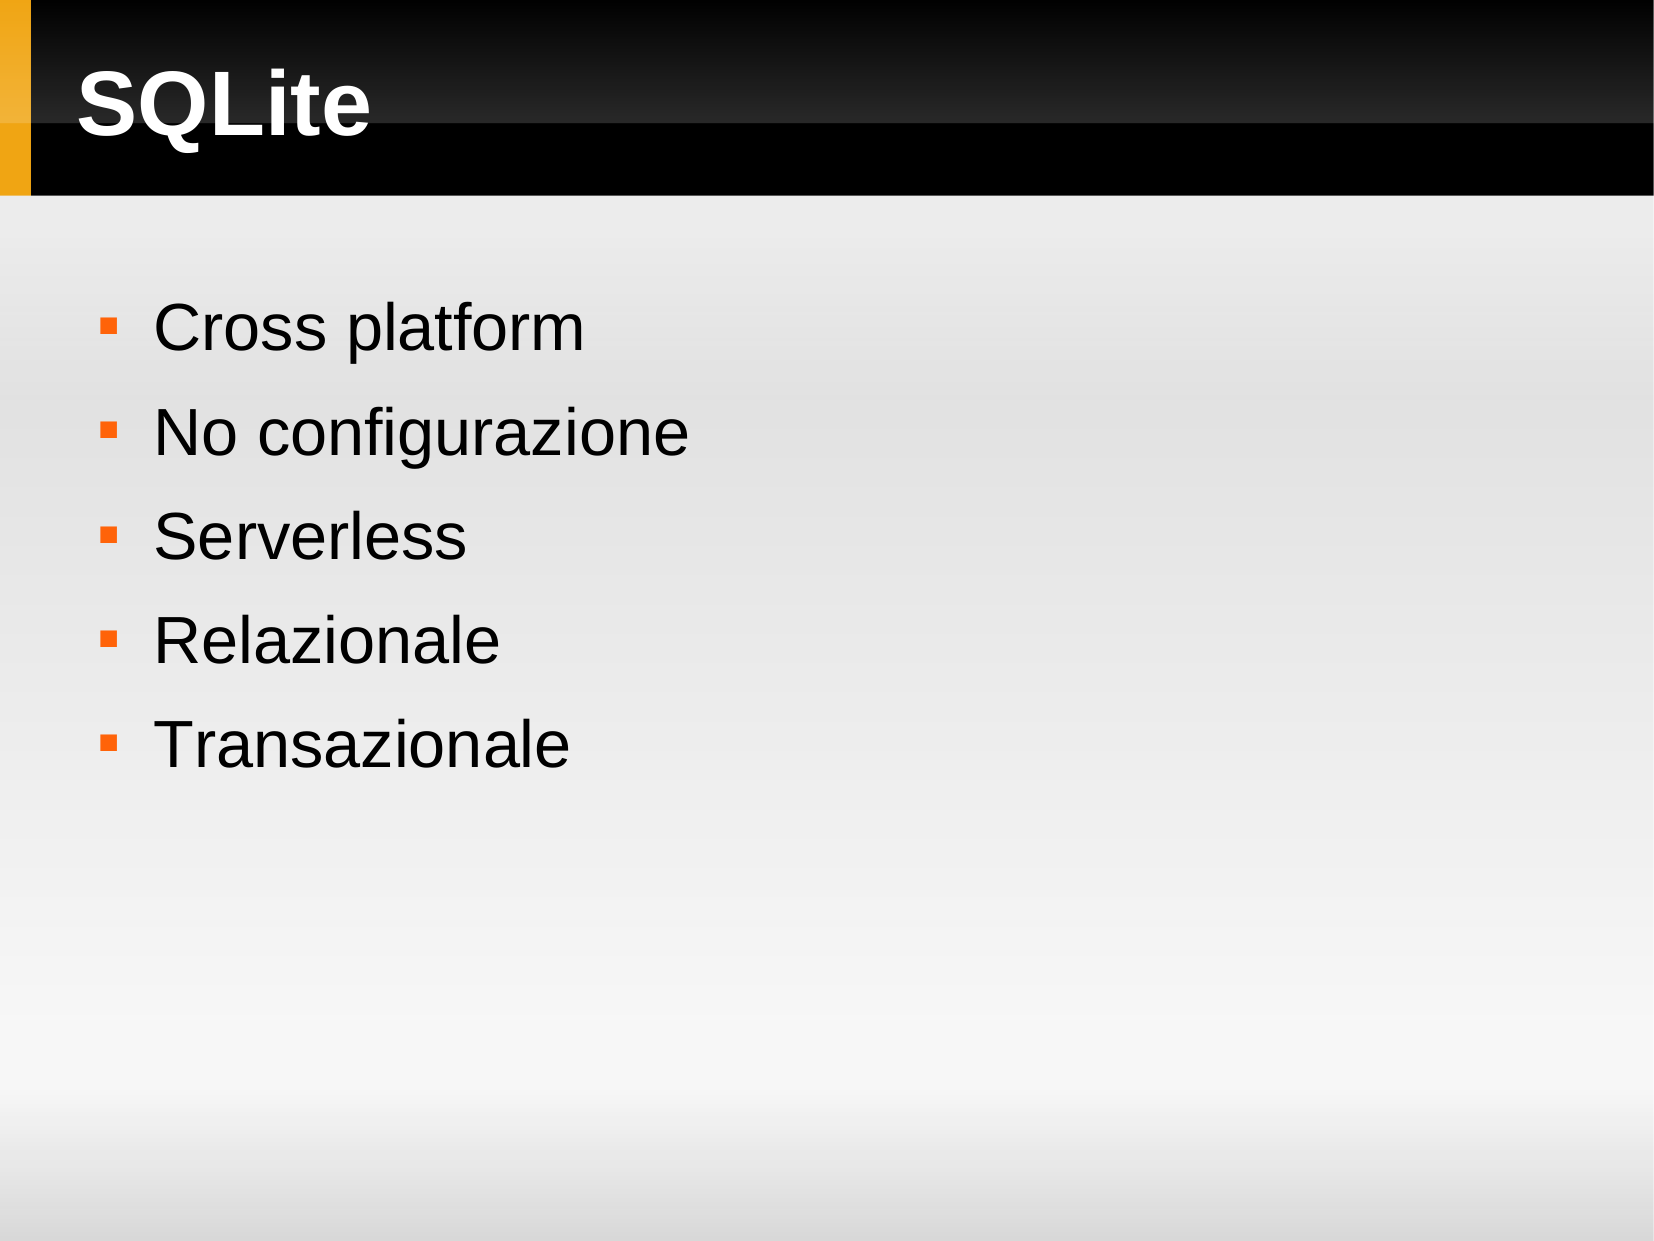

# SQLite
Cross platform
No configurazione
Serverless
Relazionale
Transazionale